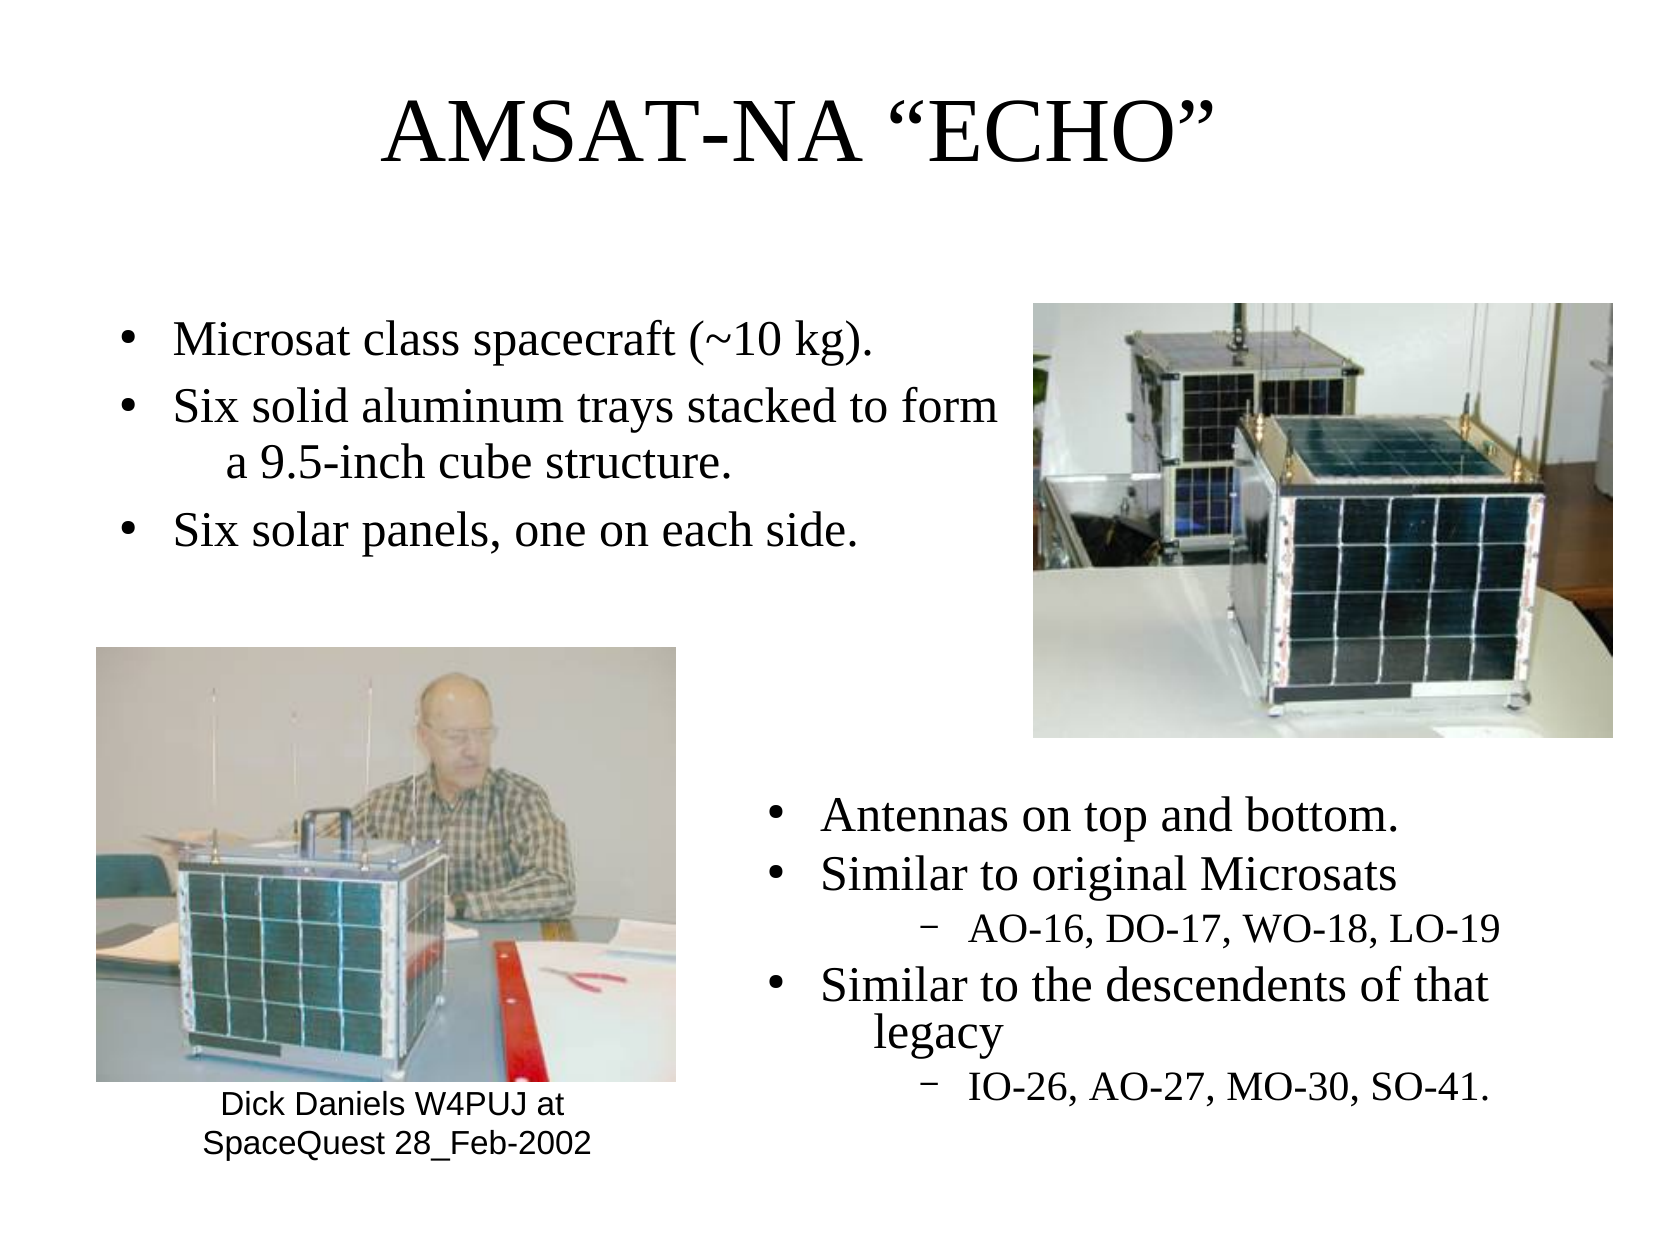

# AMSAT-NA “ECHO”
Microsat class spacecraft (~10 kg).
Six solid aluminum trays stacked to form a 9.5-inch cube structure.
Six solar panels, one on each side.
Antennas on top and bottom.
Similar to original Microsats
AO-16, DO-17, WO-18, LO-19
Similar to the descendents of that legacy
IO-26, AO-27, MO-30, SO-41.
Dick Daniels W4PUJ at
SpaceQuest 28_Feb-2002